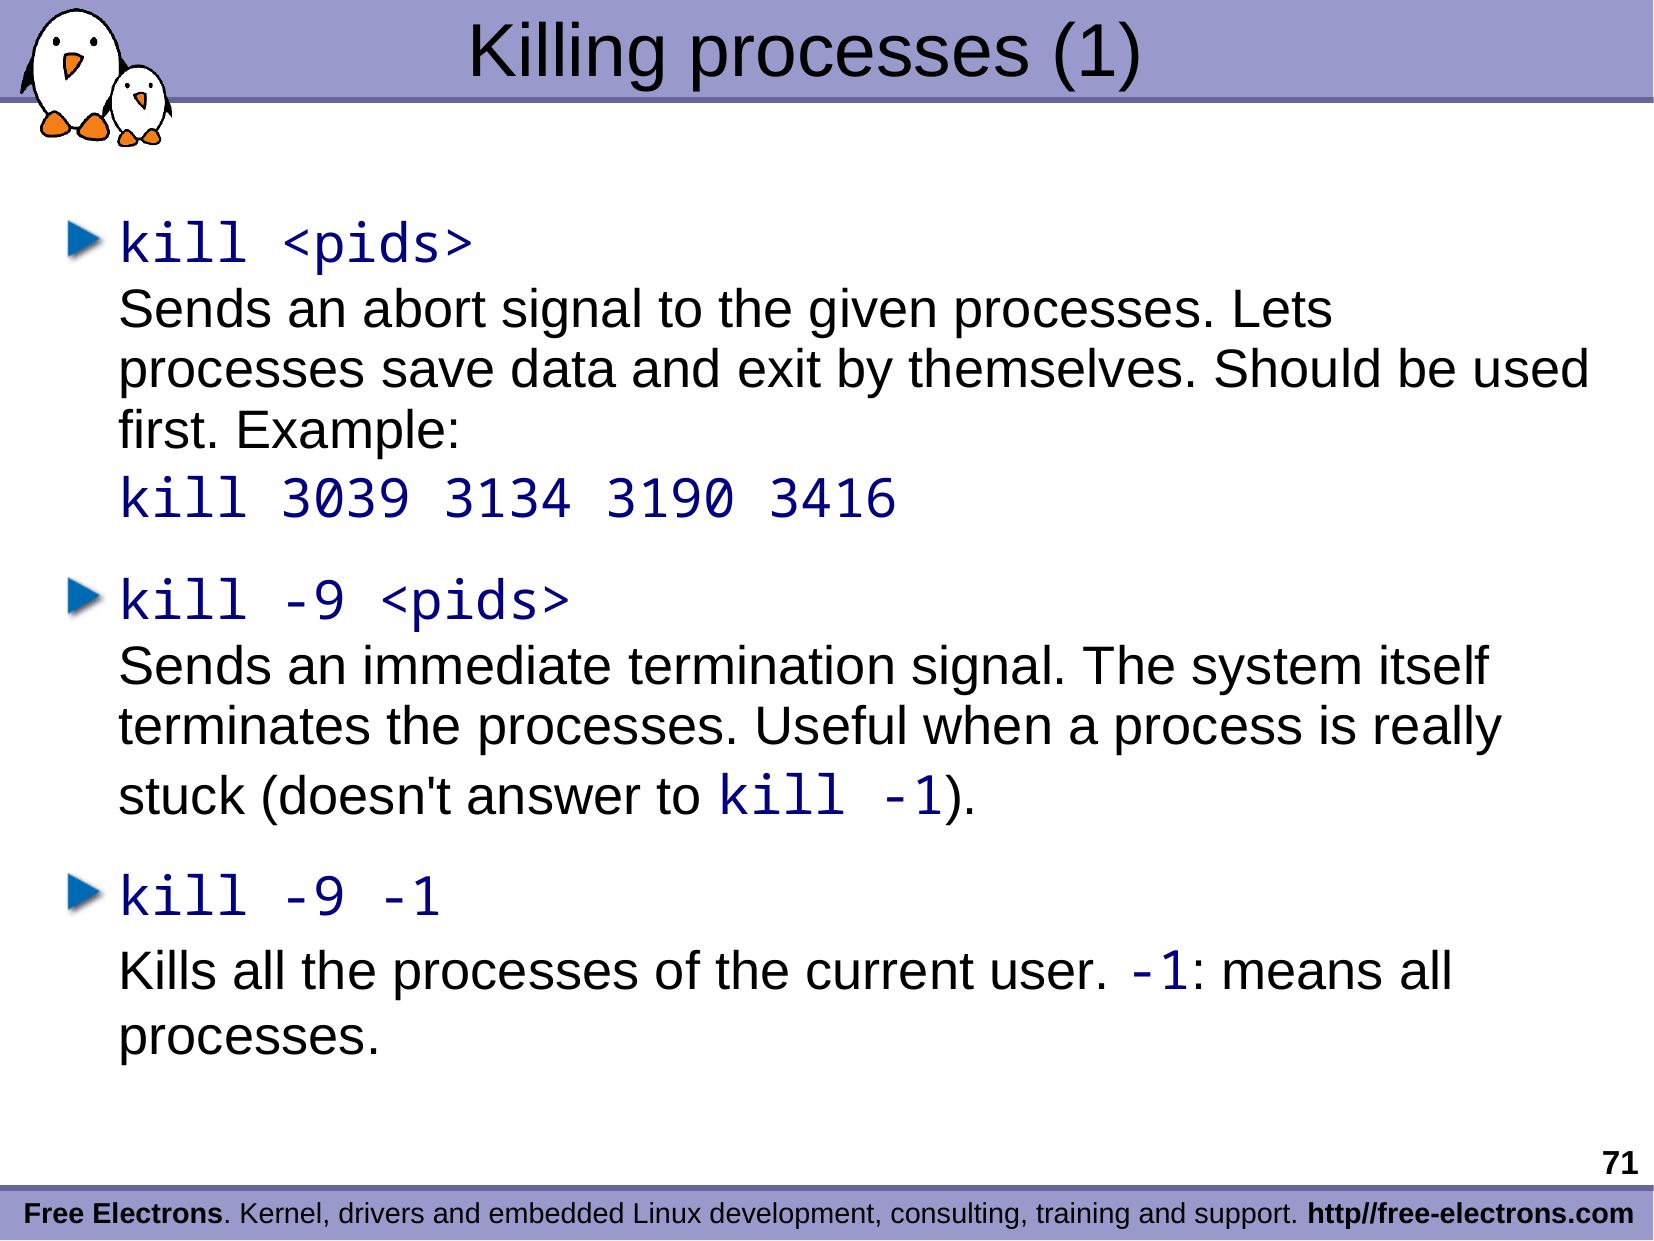

# Killing processes (1)
kill <pids>
Sends an abort signal to the given processes. Lets processes save data and exit by themselves. Should be used first. Example:
kill 3039 3134 3190 3416
kill -9 <pids>
Sends an immediate termination signal. The system itself terminates the processes. Useful when a process is really stuck (doesn't answer to kill -1).
kill -9 -1
Kills all the processes of the current user. -1: means all processes.